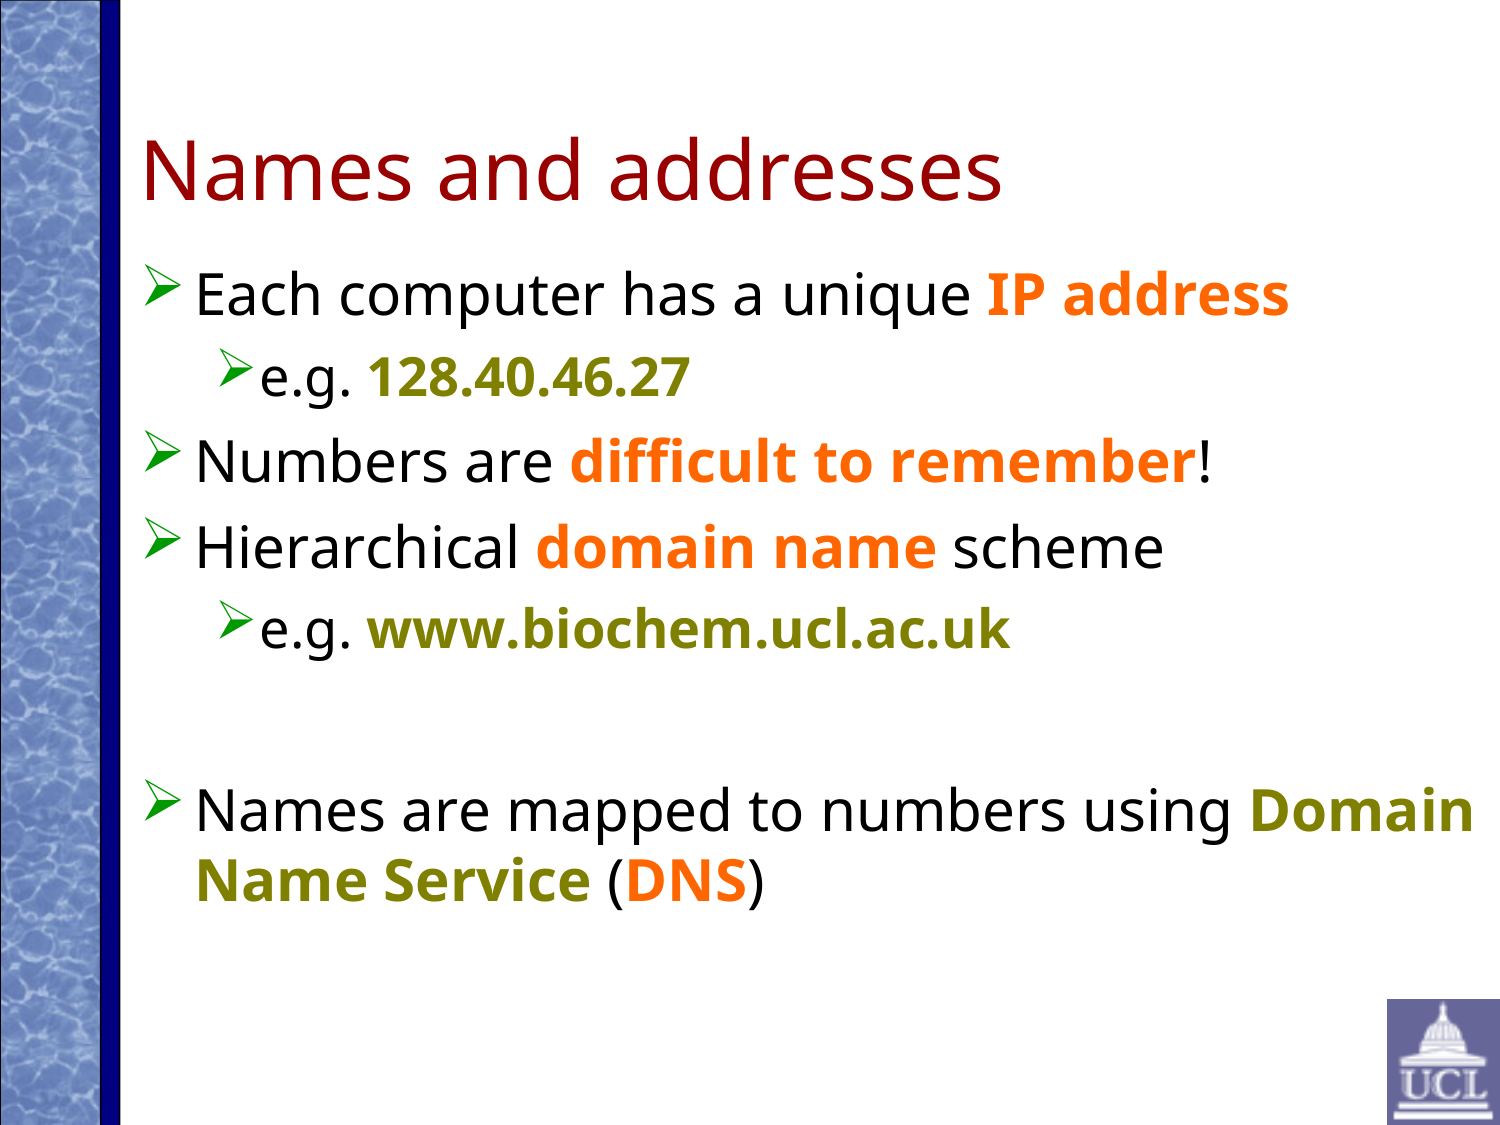

# Names and addresses
Each computer has a unique IP address
e.g. 128.40.46.27
Numbers are difficult to remember!
Hierarchical domain name scheme
e.g. www.biochem.ucl.ac.uk
Names are mapped to numbers using Domain Name Service (DNS)